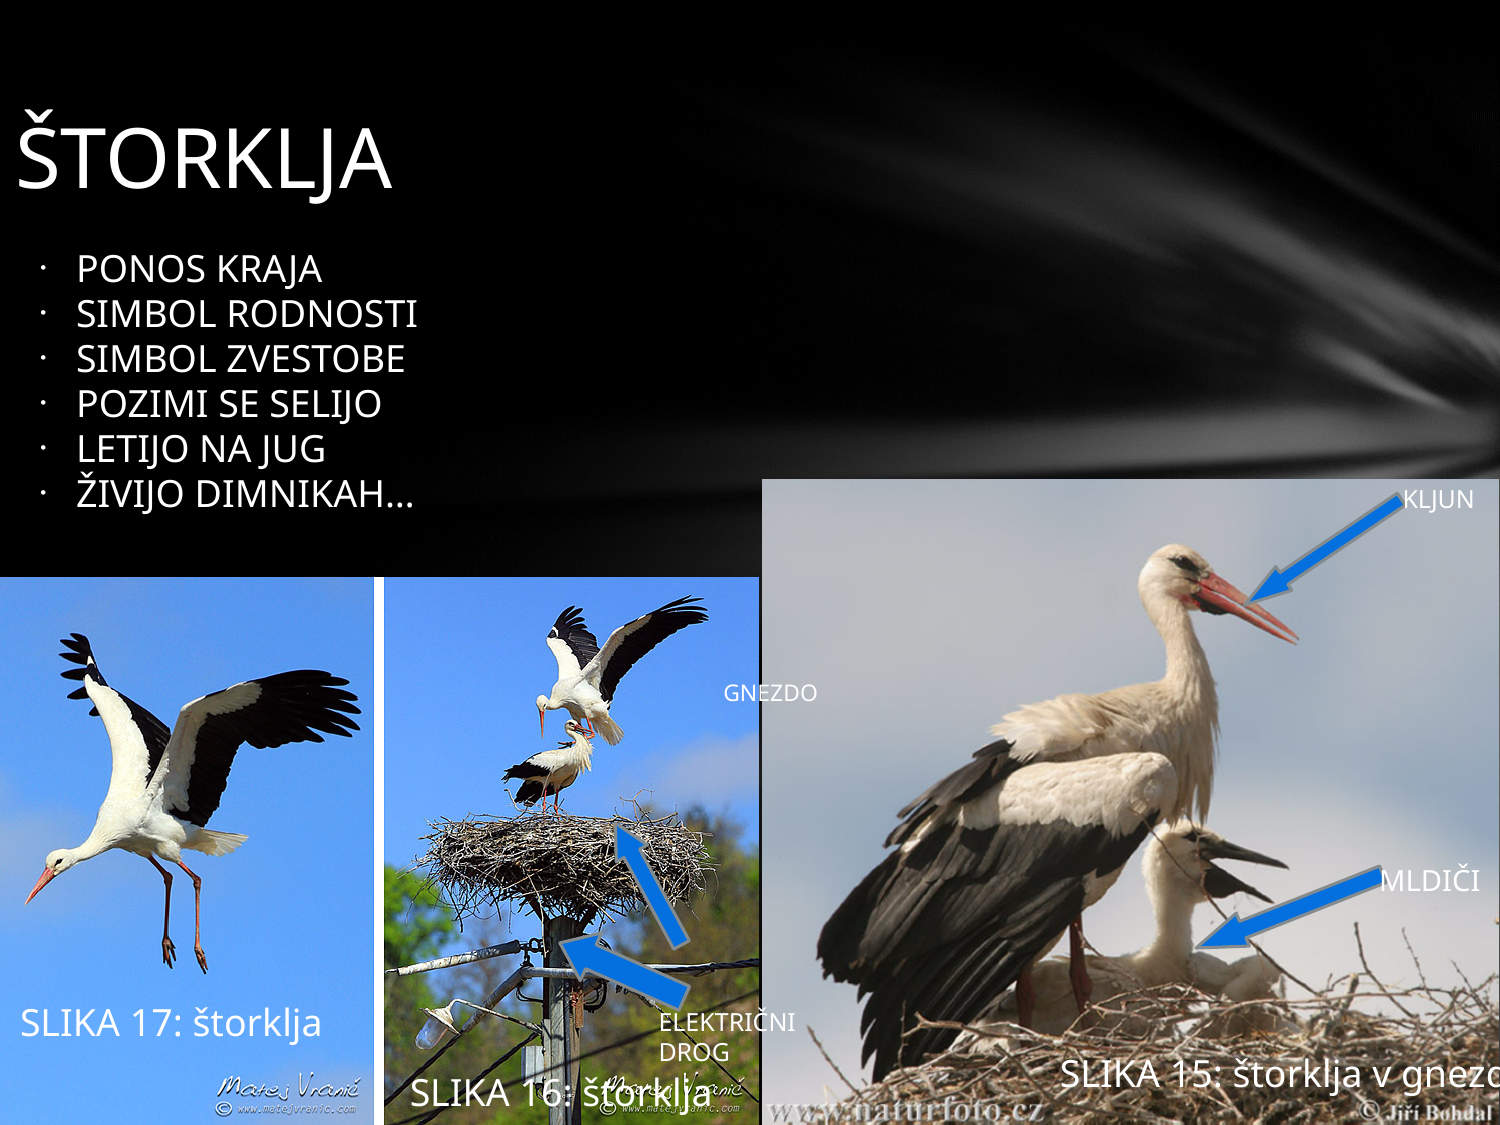

# ŠTORKLJA
PONOS KRAJA
SIMBOL RODNOSTI
SIMBOL ZVESTOBE
POZIMI SE SELIJO
LETIJO NA JUG
ŽIVIJO DIMNIKAH…
KLJUN
GNEZDO
MLDIČI
SLIKA 17: štorklja
ELEKTRIČNI DROG
SLIKA 15: štorklja v gnezdo
SLIKA 16: štorklja